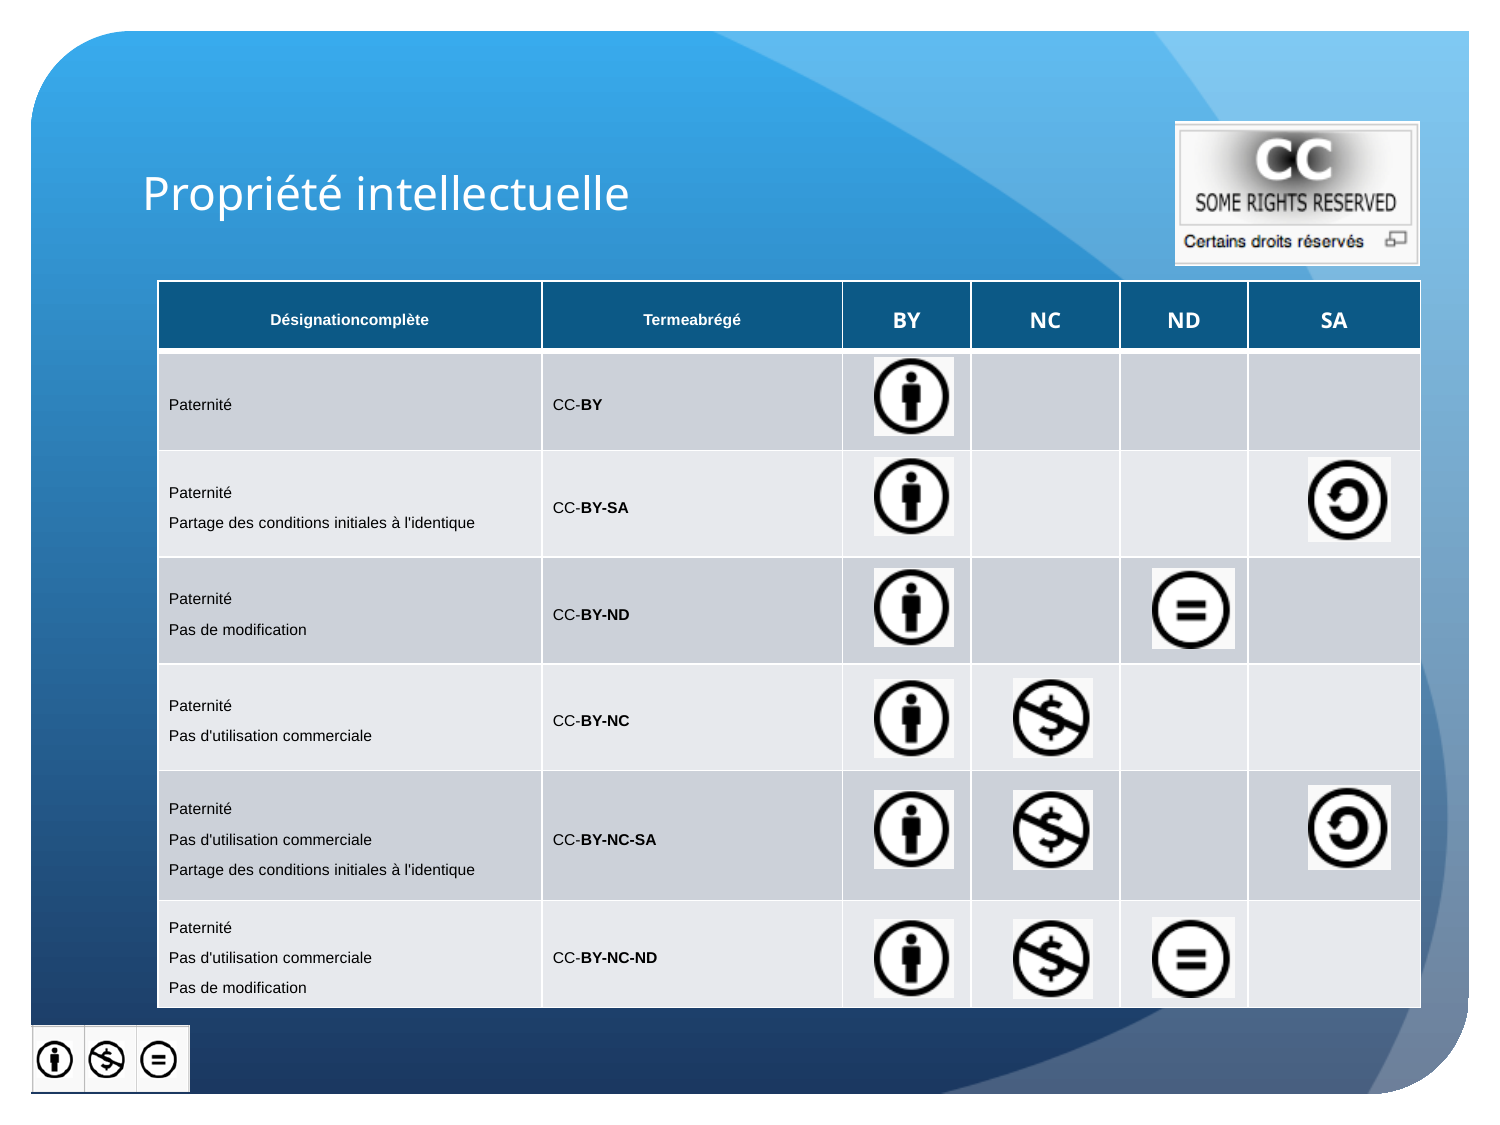

# Propriété intellectuelle
| Désignationcomplète | Termeabrégé | BY | NC | ND | SA |
| --- | --- | --- | --- | --- | --- |
| Paternité | CC-BY | | | | |
| Paternité Partage des conditions initiales à l'identique | CC-BY-SA | | | | |
| Paternité Pas de modification | CC-BY-ND | | | | |
| Paternité Pas d'utilisation commerciale | CC-BY-NC | | | | |
| Paternité Pas d'utilisation commerciale Partage des conditions initiales à l'identique | CC-BY-NC-SA | | | | |
| Paternité Pas d'utilisation commerciale Pas de modification | CC-BY-NC-ND | | | | |